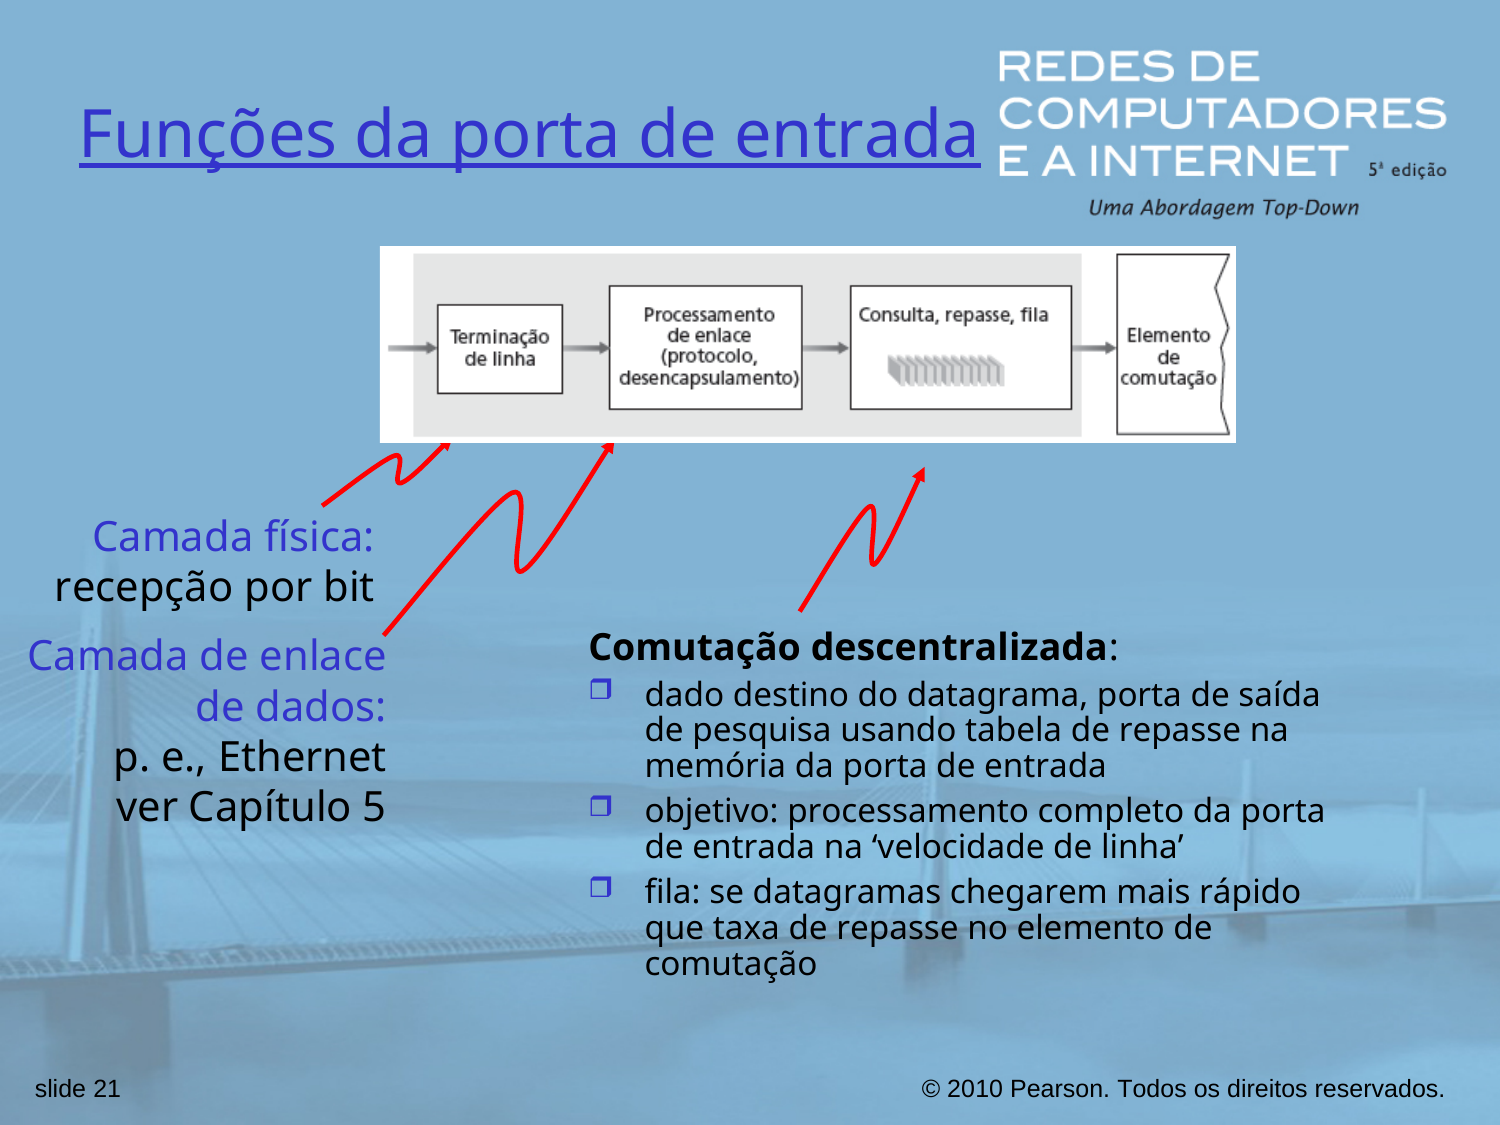

# Funções da porta de entrada
Camada física:
recepção por bit
Comutação descentralizada:
dado destino do datagrama, porta de saída de pesquisa usando tabela de repasse na memória da porta de entrada
objetivo: processamento completo da porta de entrada na ‘velocidade de linha’
fila: se datagramas chegarem mais rápido que taxa de repasse no elemento de comutação
Camada de enlace
de dados:
p. e., Ethernet
ver Capítulo 5